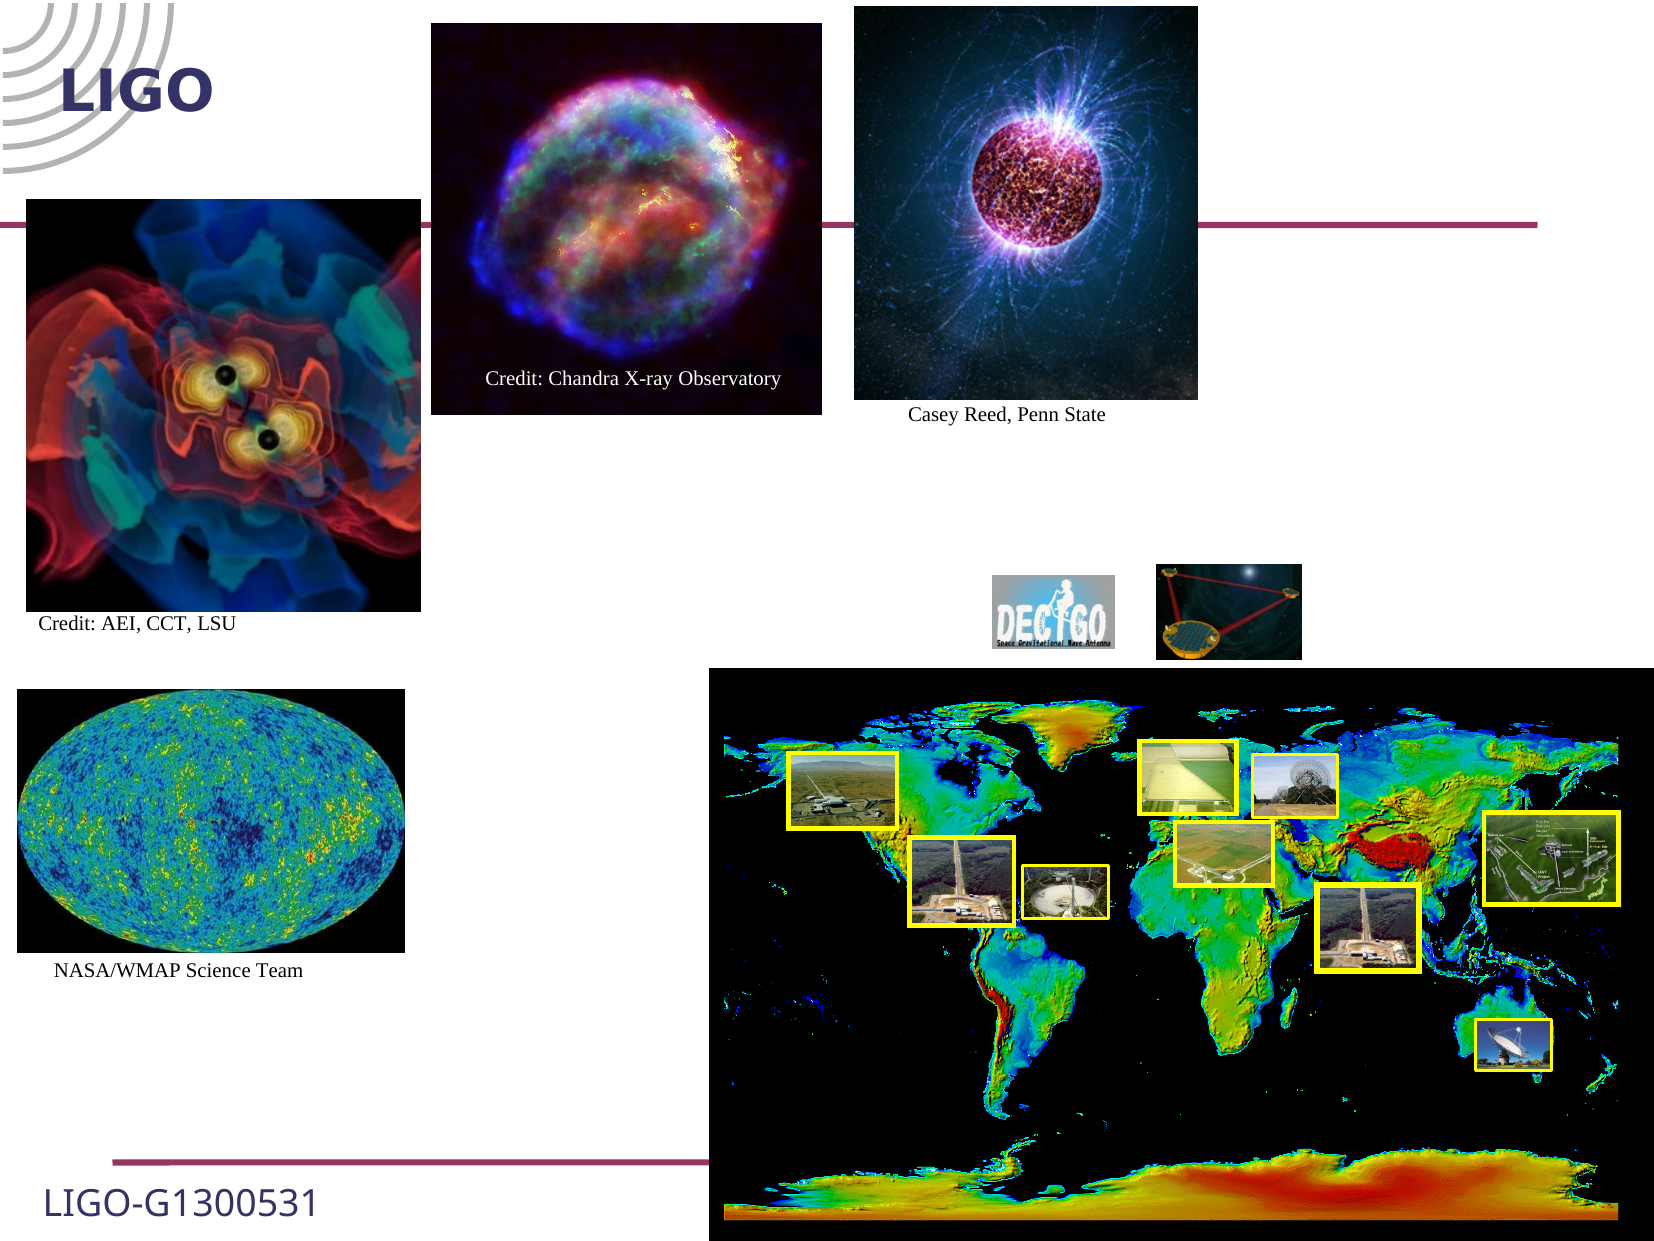

Casey Reed, Penn State
Credit: Chandra X-ray Observatory
Credit: AEI, CCT, LSU
NASA/WMAP Science Team